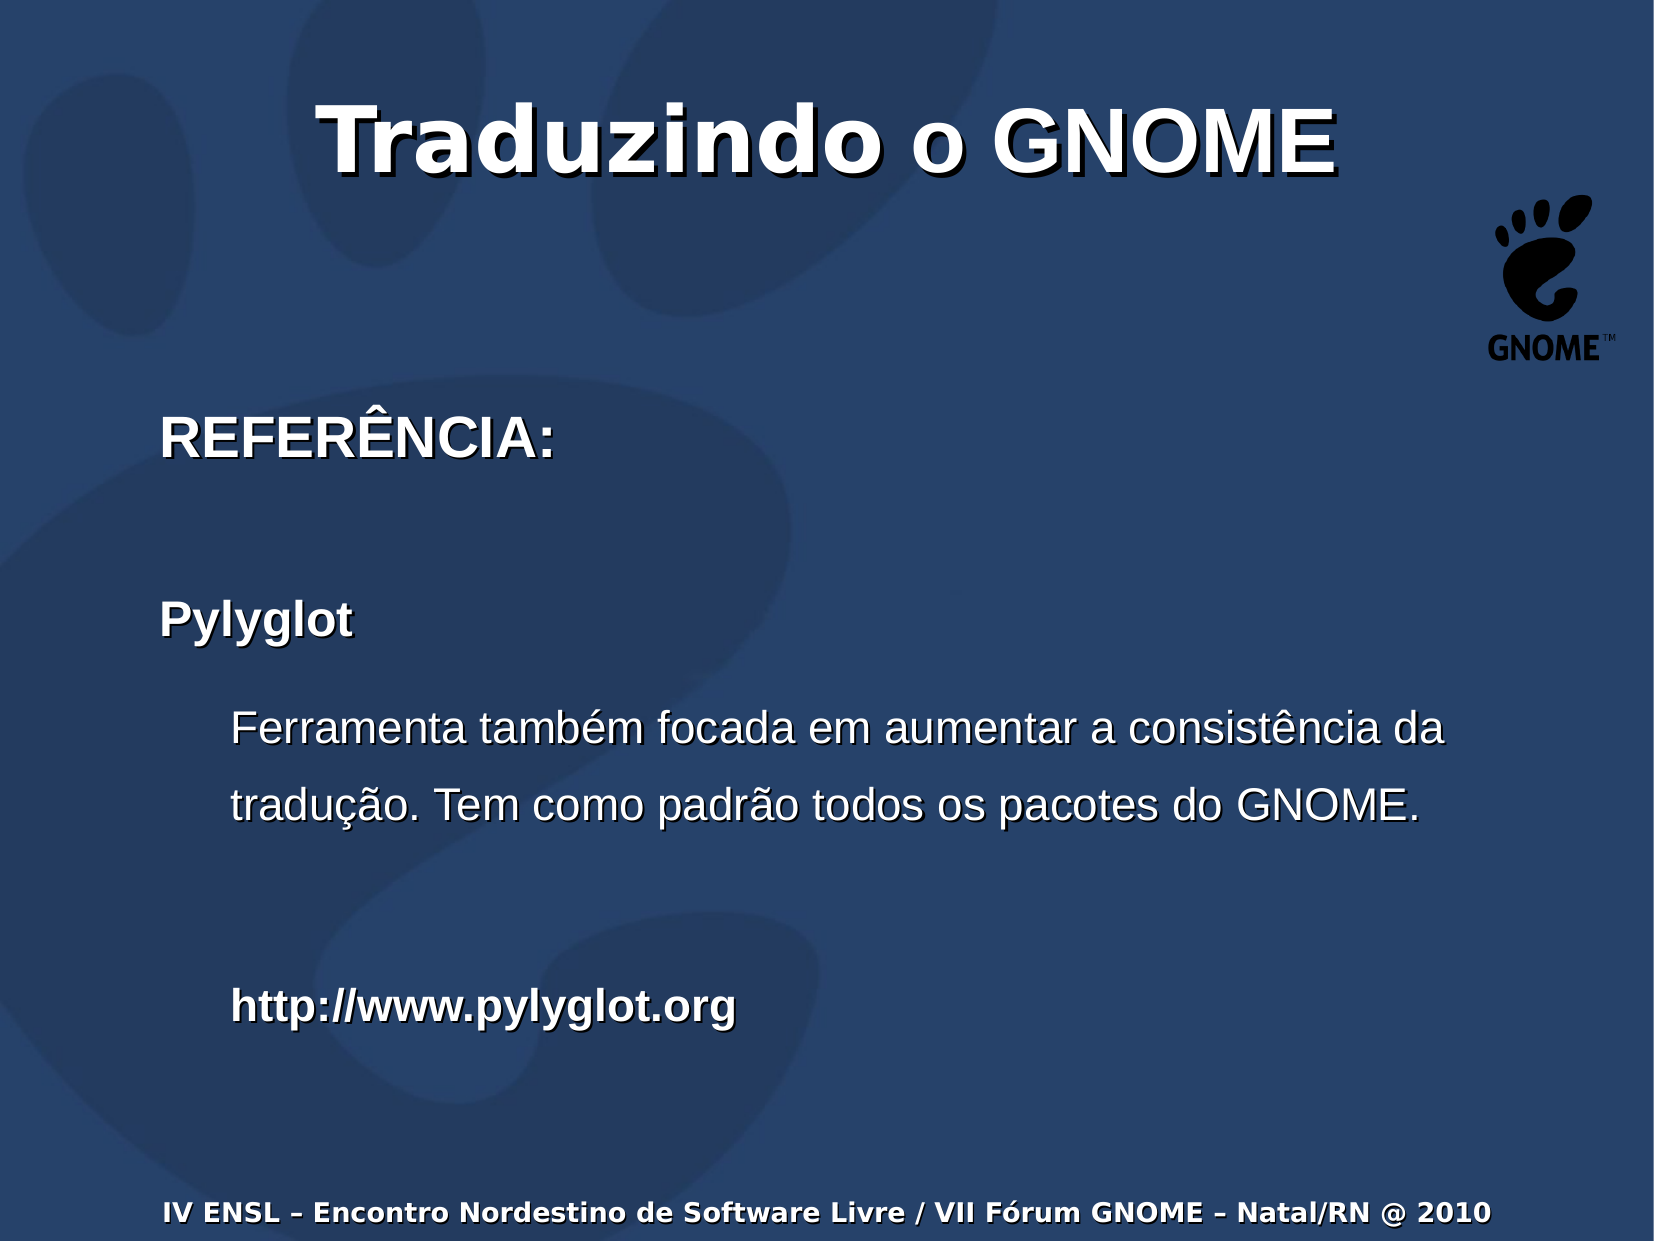

Traduzindo o GNOME
#
REFERÊNCIA:
Pylyglot
Ferramenta também focada em aumentar a consistência da tradução. Tem como padrão todos os pacotes do GNOME.
http://www.pylyglot.org
IV ENSL – Encontro Nordestino de Software Livre / VII Fórum GNOME – Natal/RN @ 2010